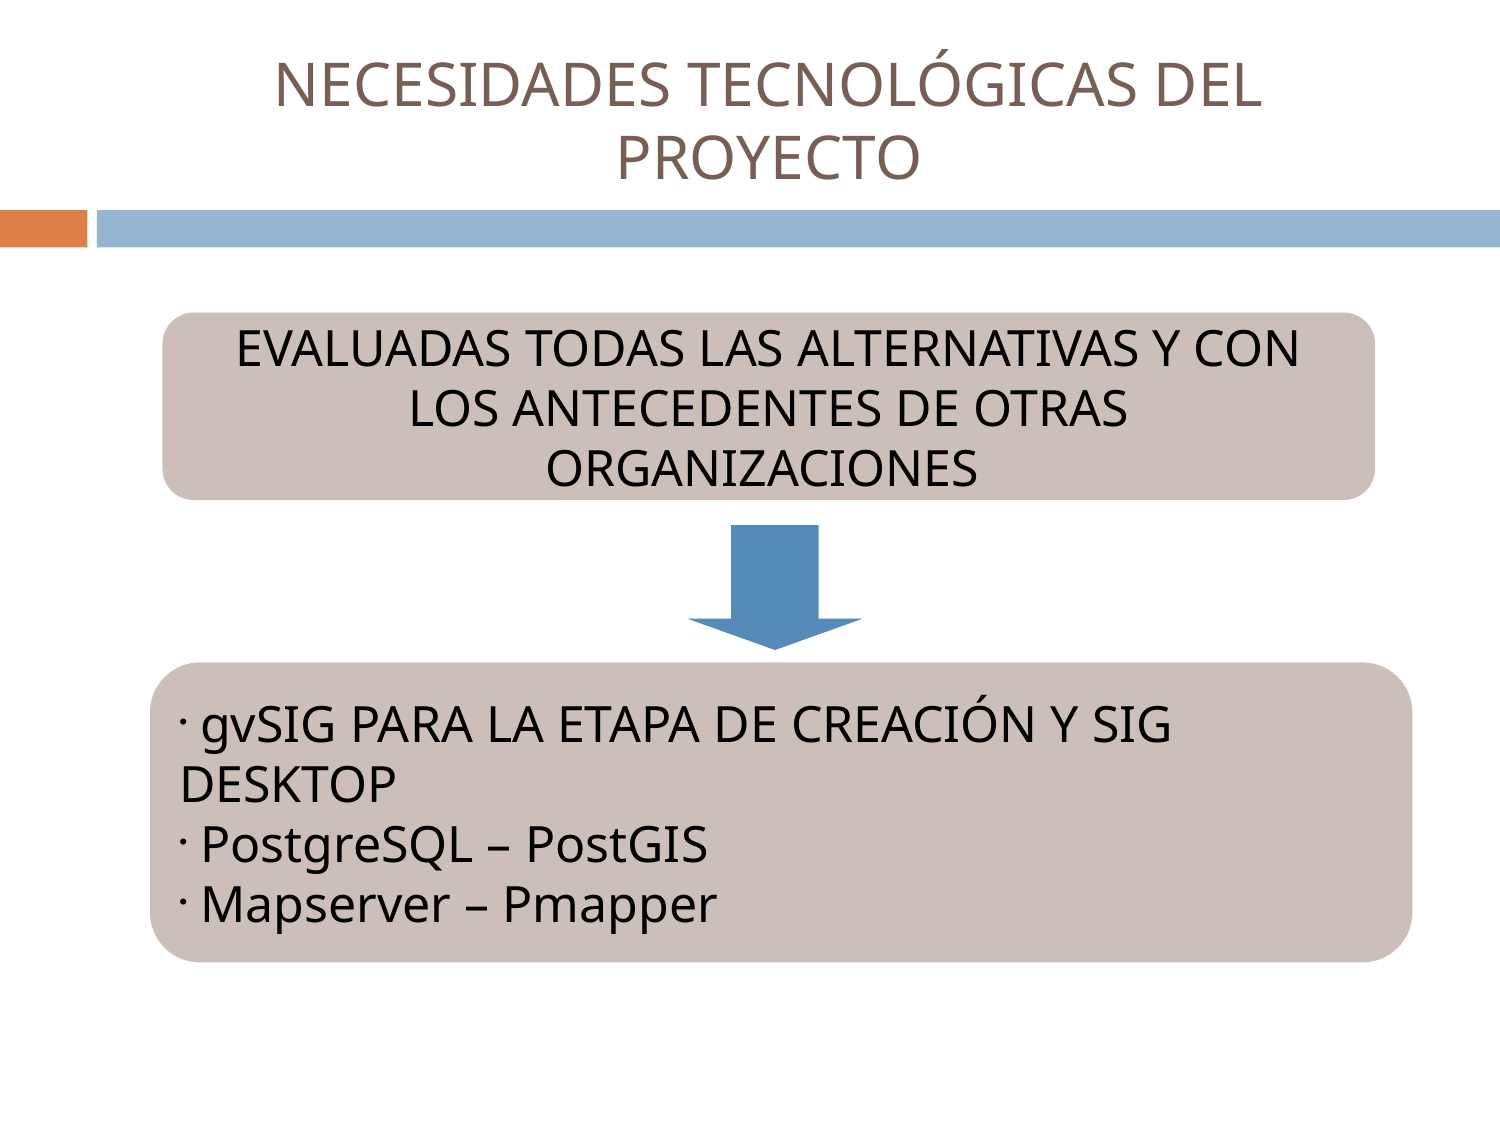

# NECESIDADES TECNOLÓGICAS DEL PROYECTO
EVALUADAS TODAS LAS ALTERNATIVAS Y CON LOS ANTECEDENTES DE OTRAS ORGANIZACIONES
 gvSIG PARA LA ETAPA DE CREACIÓN Y SIG DESKTOP
 PostgreSQL – PostGIS
 Mapserver – Pmapper